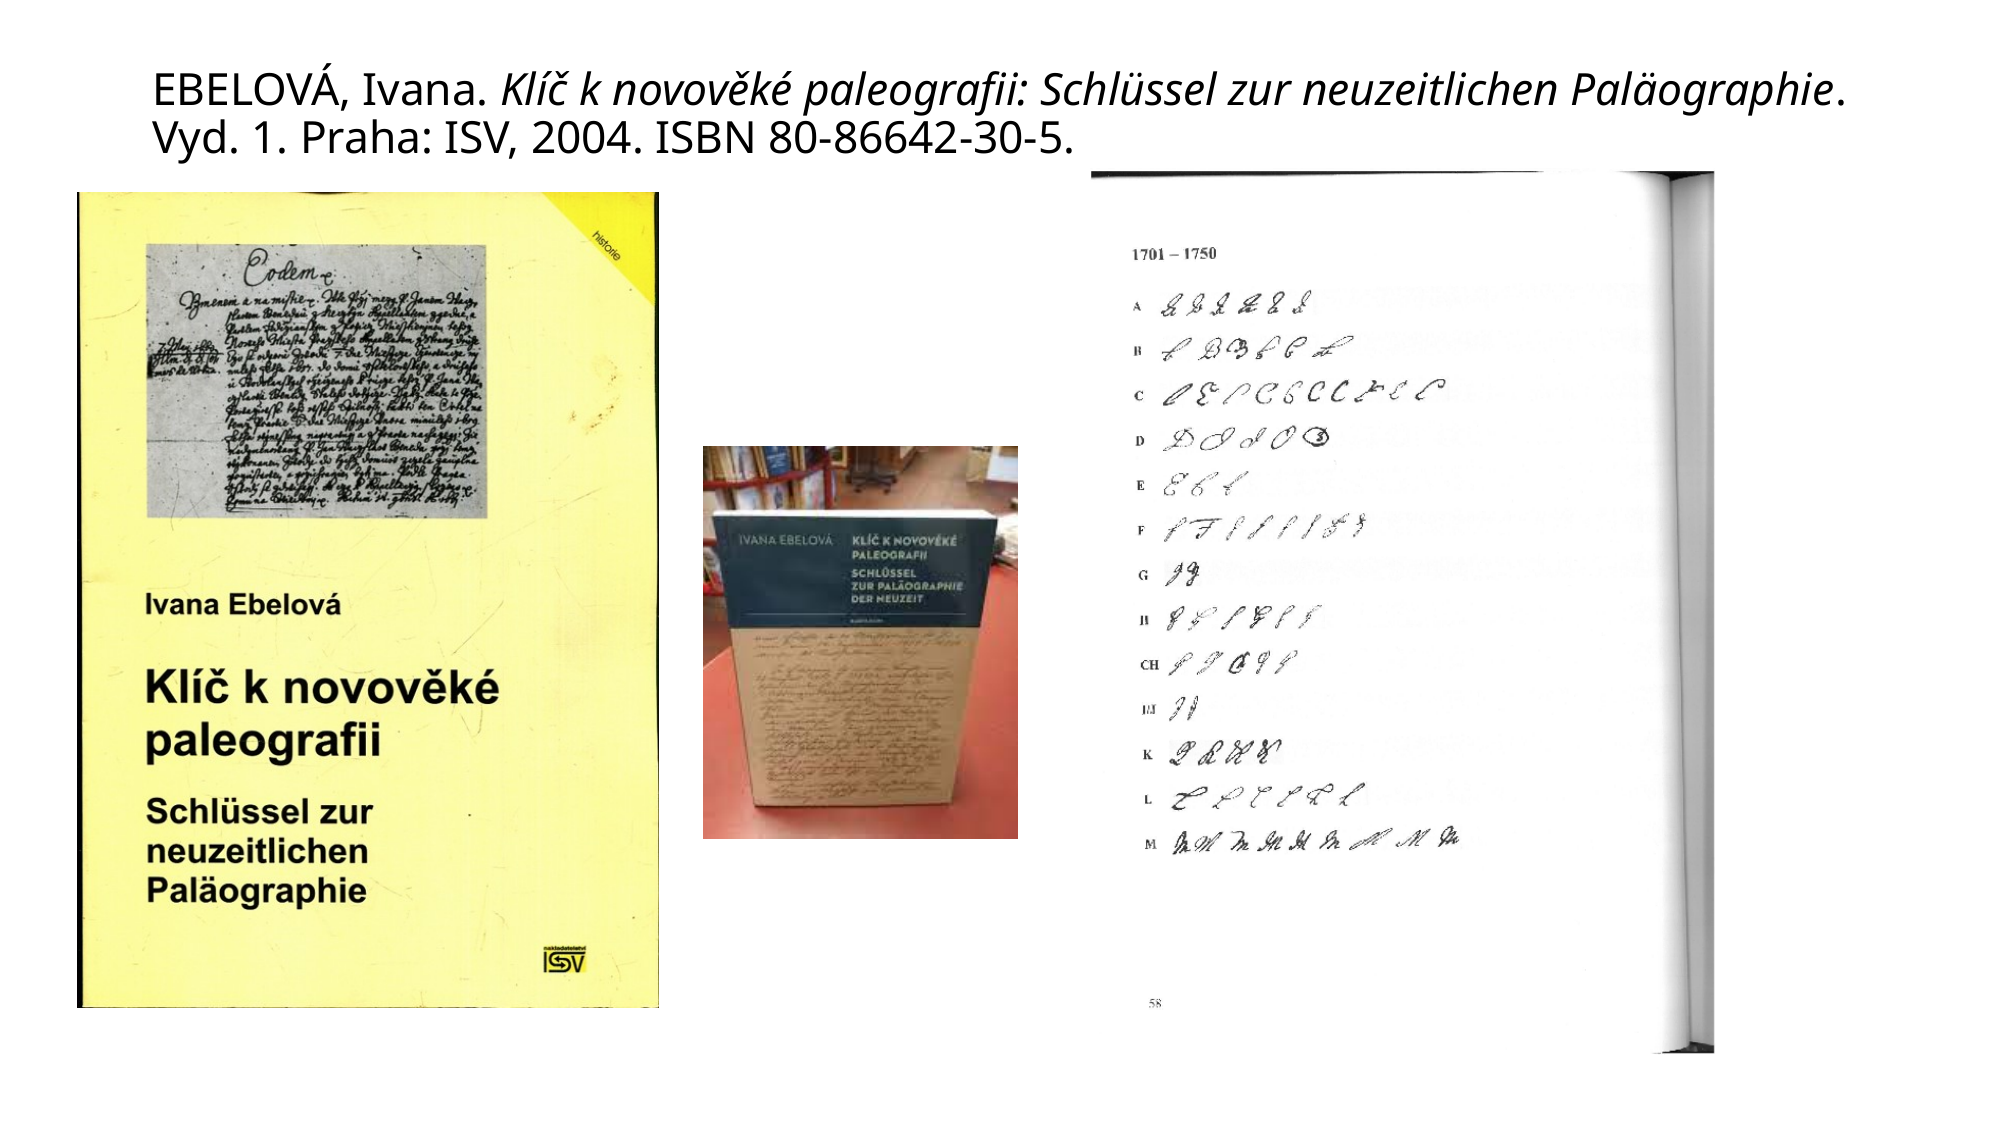

# EBELOVÁ, Ivana. Klíč k novověké paleografii: Schlüssel zur neuzeitlichen Paläographie. Vyd. 1. Praha: ISV, 2004. ISBN 80-86642-30-5.